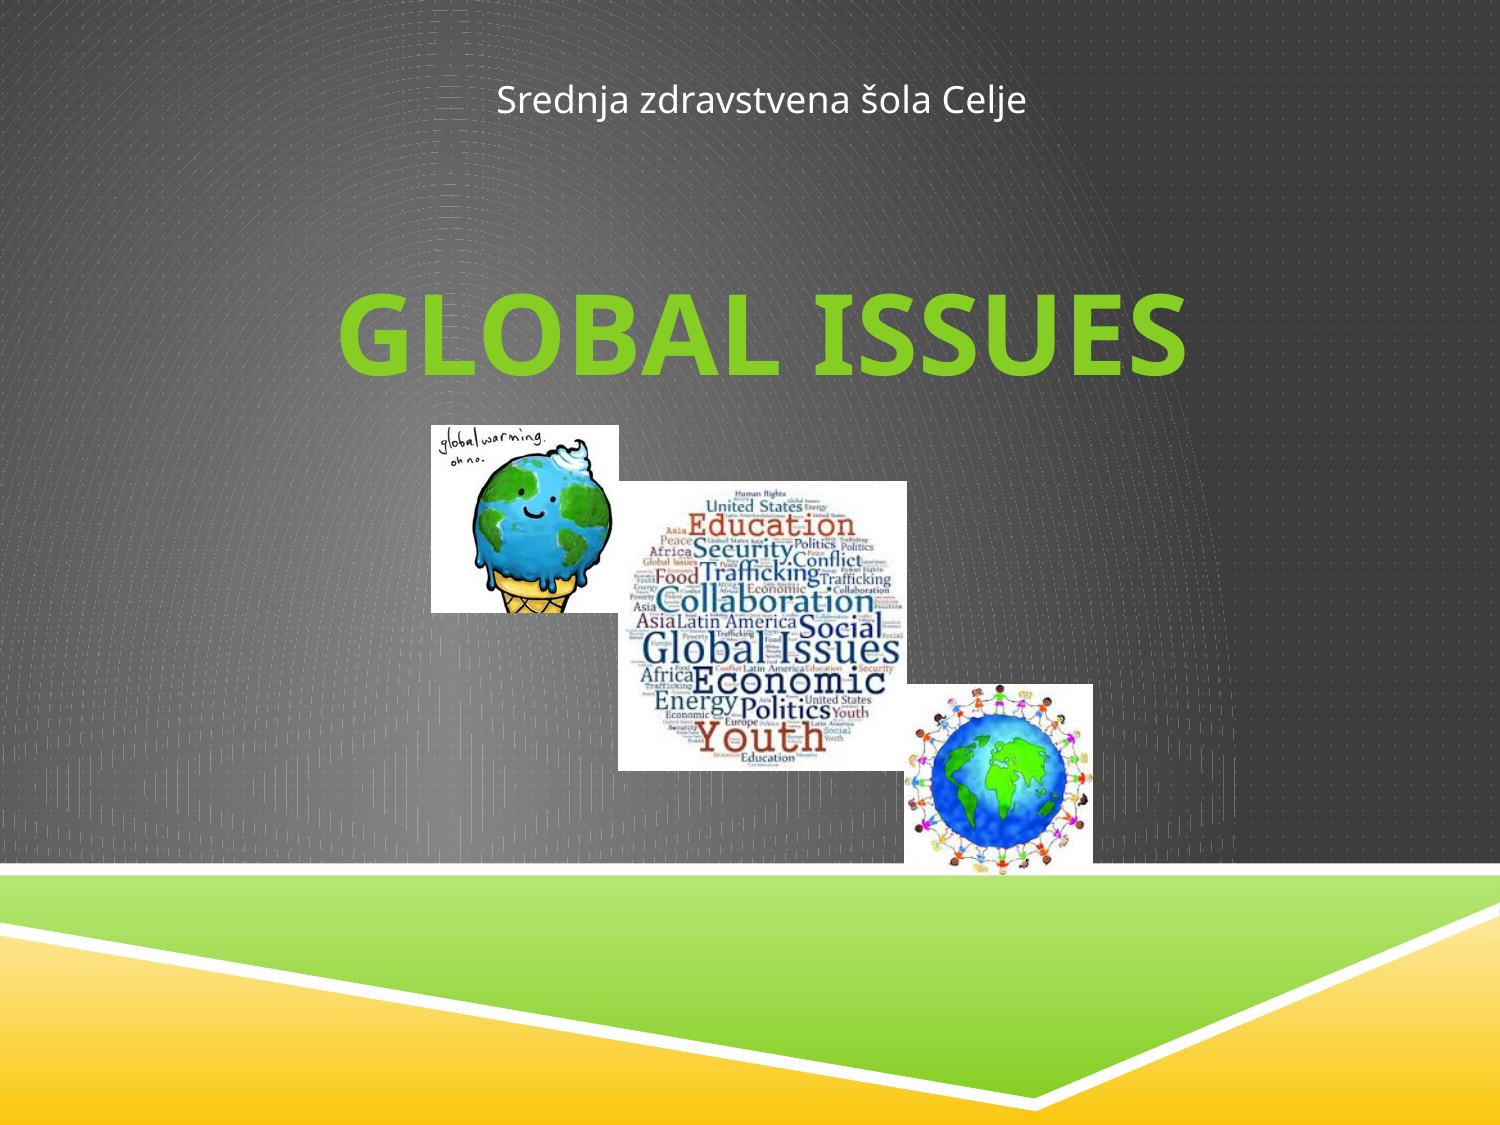

Srednja zdravstvena šola Celje
GLOBAL ISSUES
#